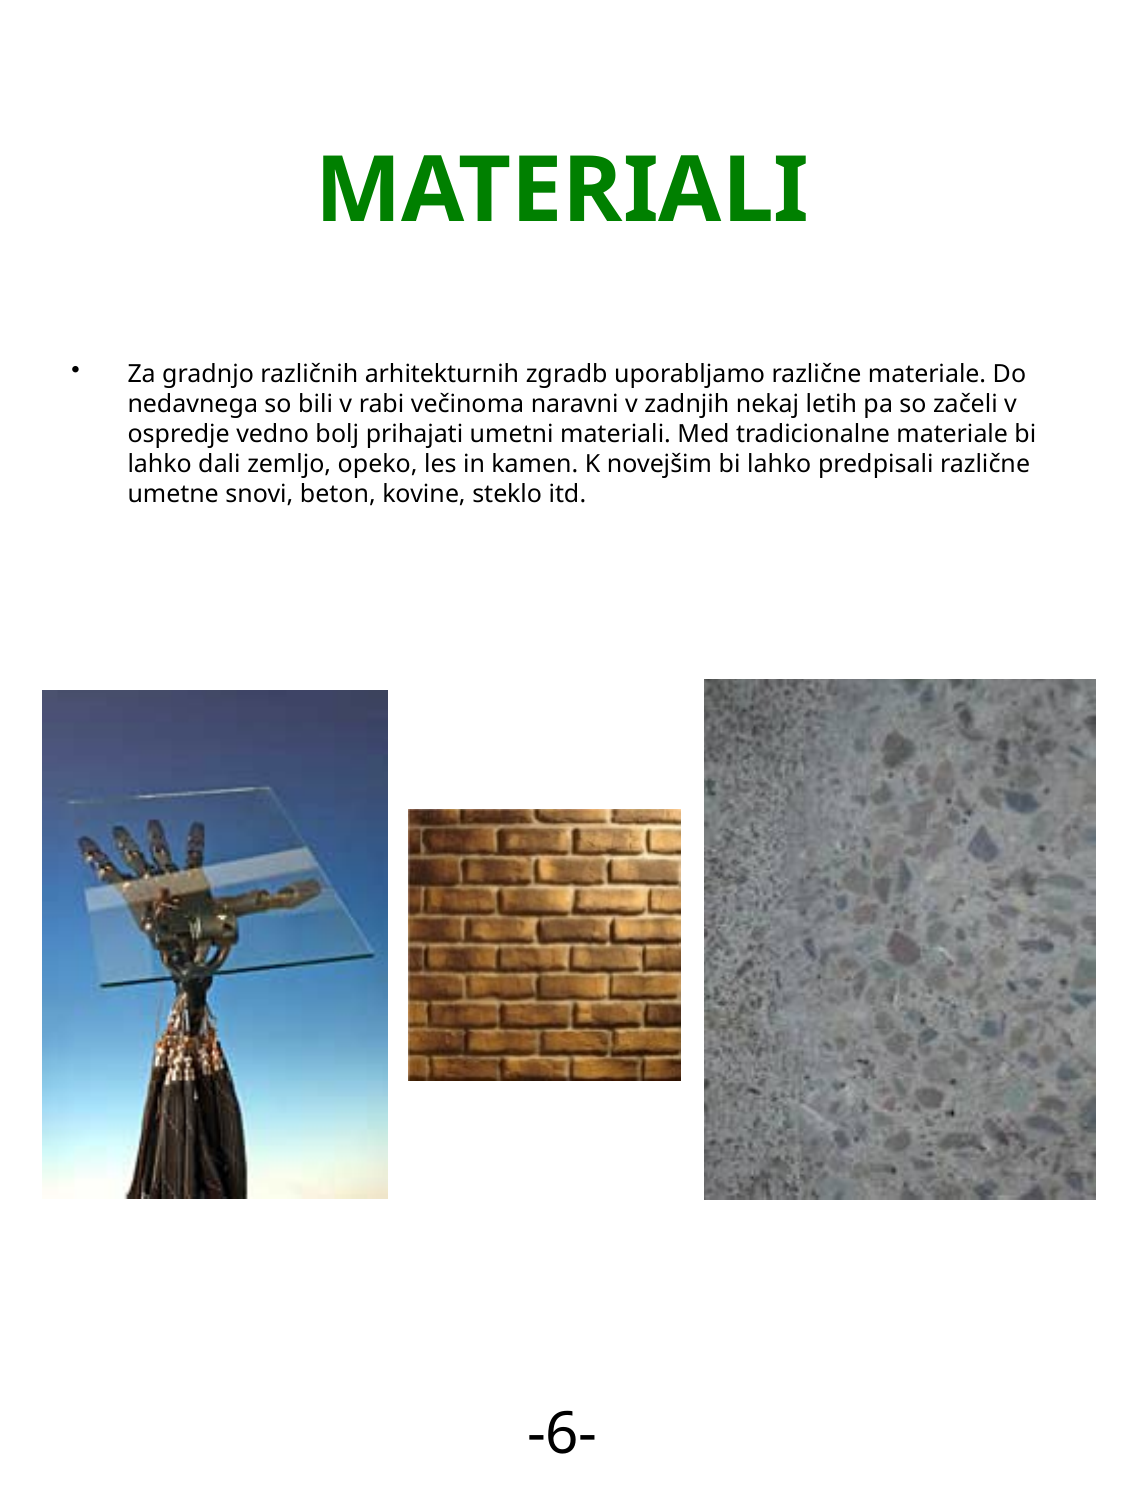

# MATERIALI
Za gradnjo različnih arhitekturnih zgradb uporabljamo različne materiale. Do nedavnega so bili v rabi večinoma naravni v zadnjih nekaj letih pa so začeli v ospredje vedno bolj prihajati umetni materiali. Med tradicionalne materiale bi lahko dali zemljo, opeko, les in kamen. K novejšim bi lahko predpisali različne umetne snovi, beton, kovine, steklo itd.
-6-